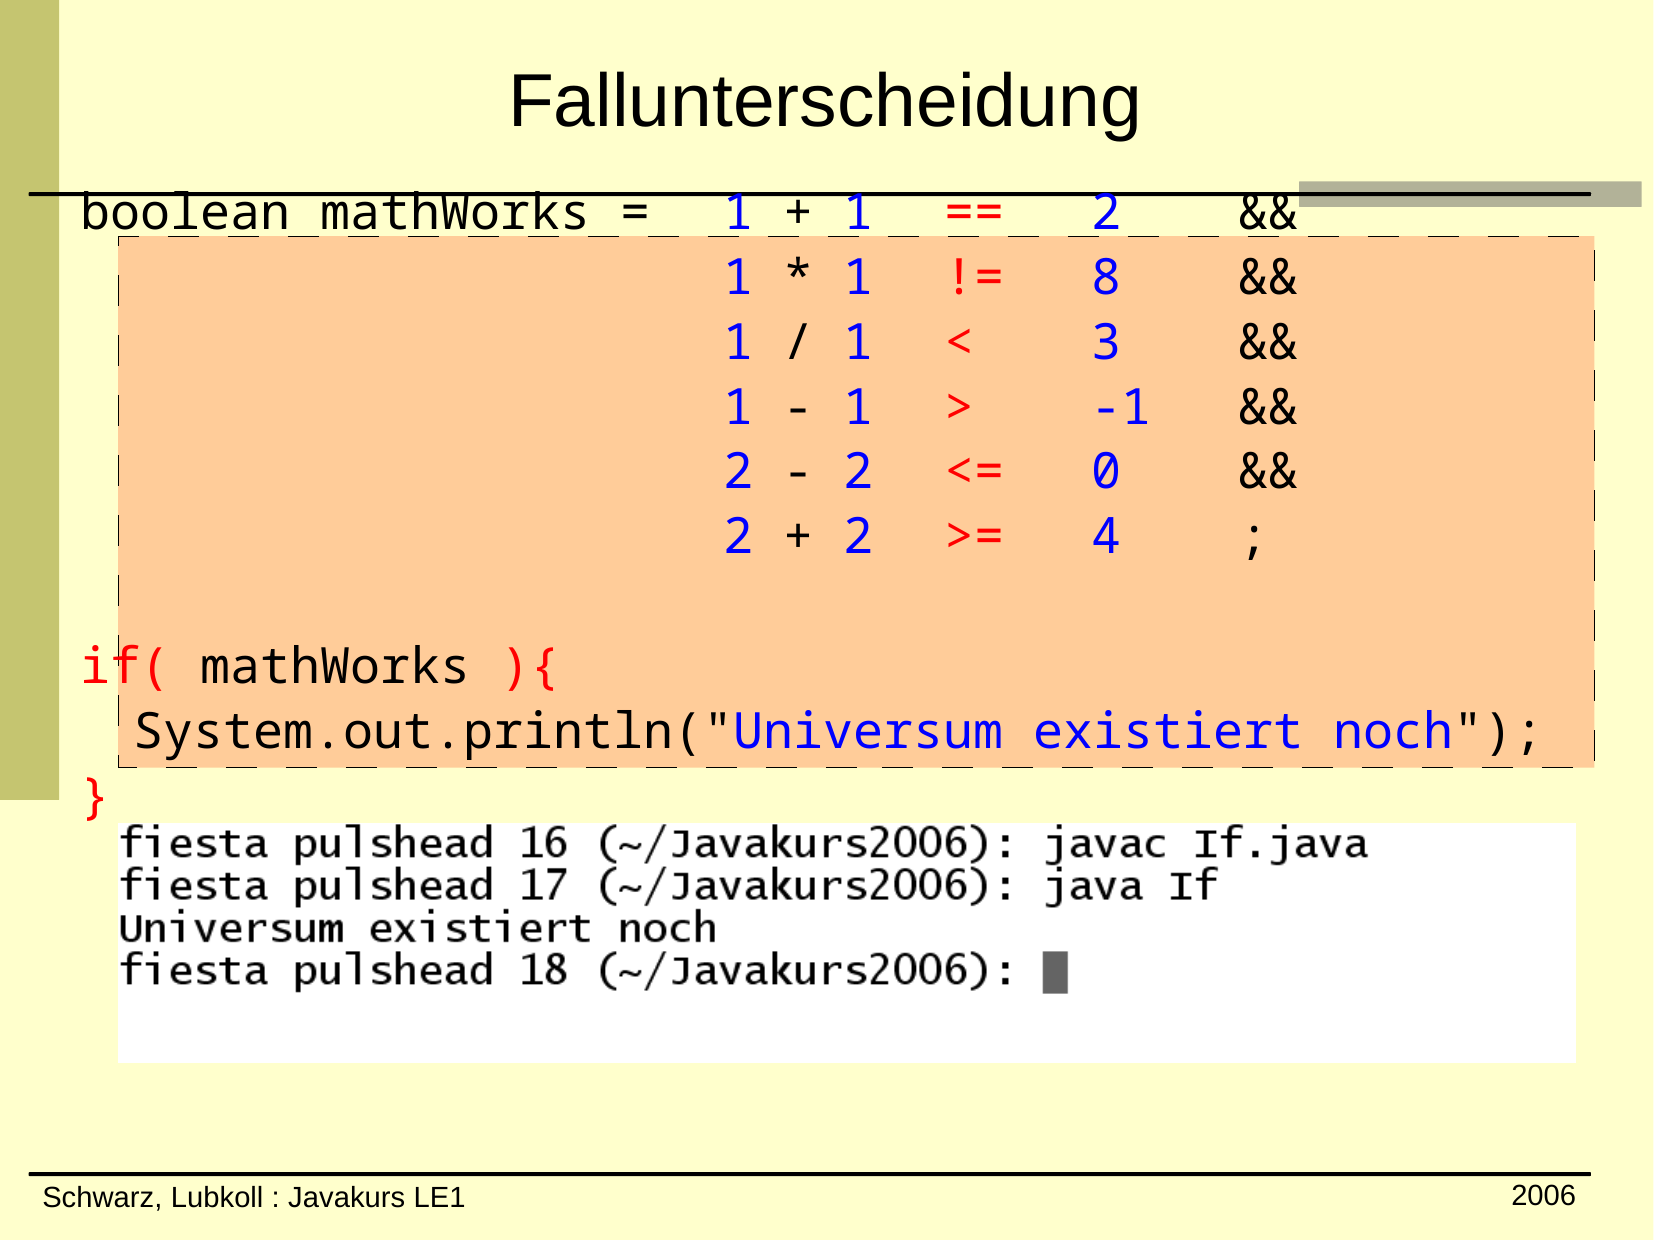

# Fallunterscheidung
boolean mathWorks = 	1 + 1 	==		2 		&&
									1 * 1	!=		8 		&&
									1 / 1	< 		3 		&&
									1 - 1 	>		-1 	&&
									2 - 2	<=		0		&&
									2 + 2	>=		4		;
if( mathWorks ){
	System.out.println("Universum existiert noch");
}